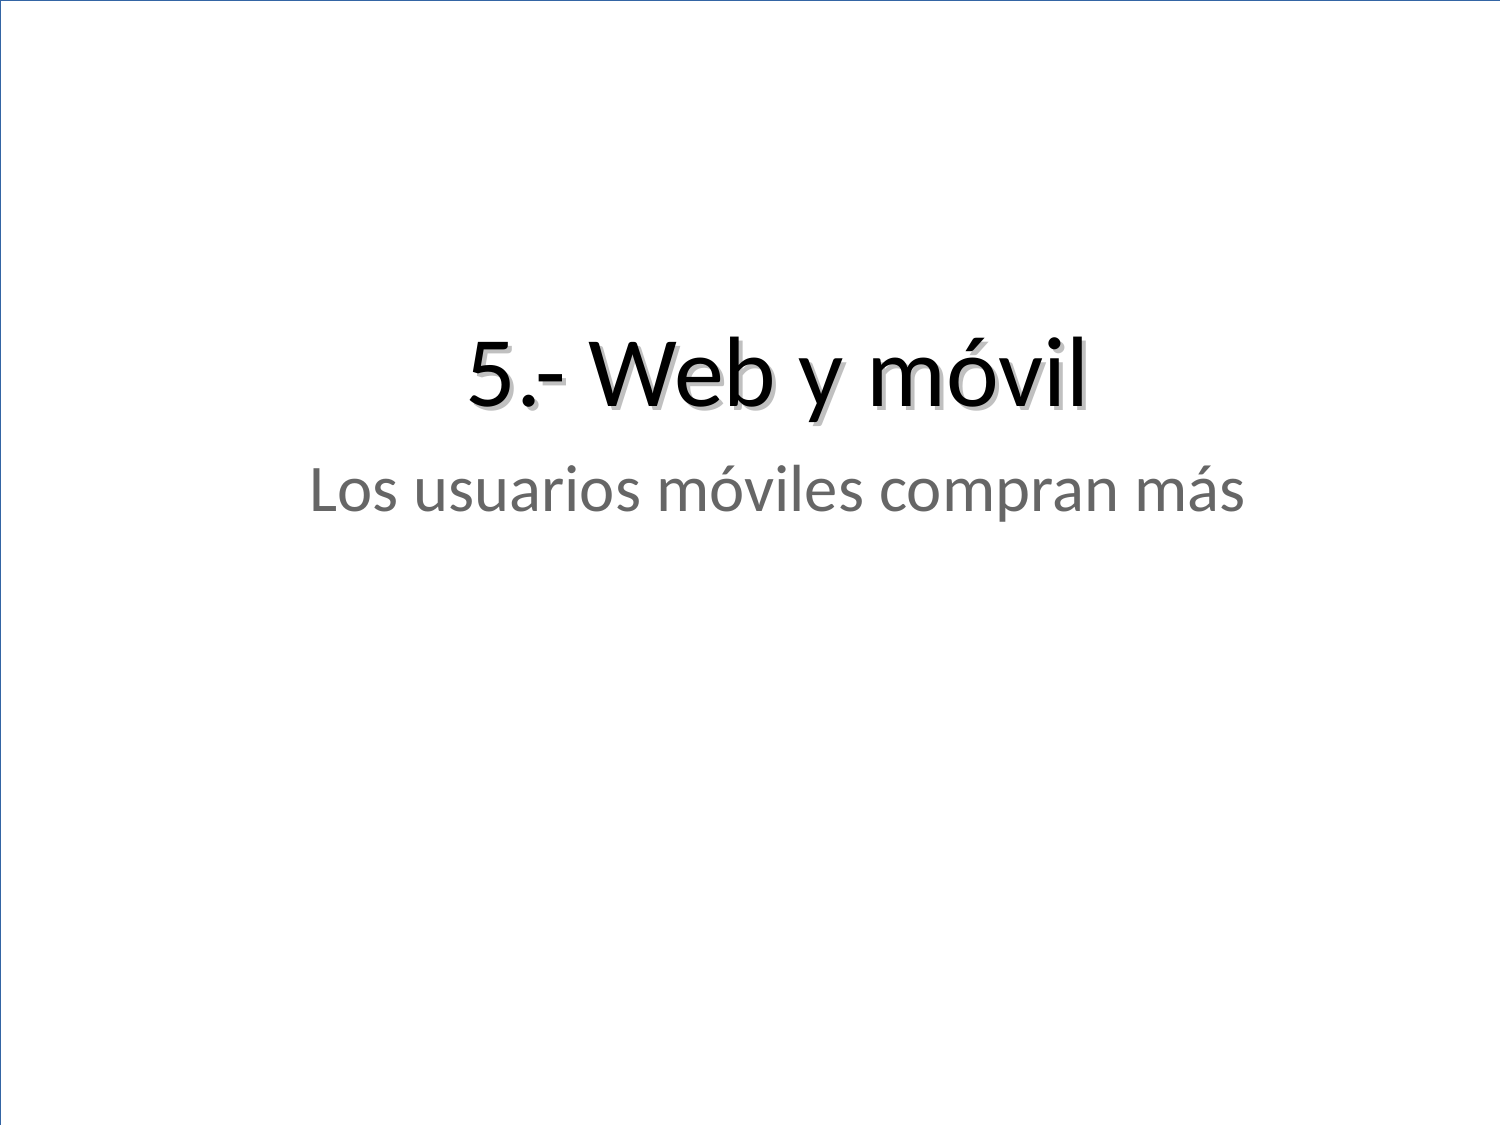

# 5.- Web y móvil
Los usuarios móviles compran más